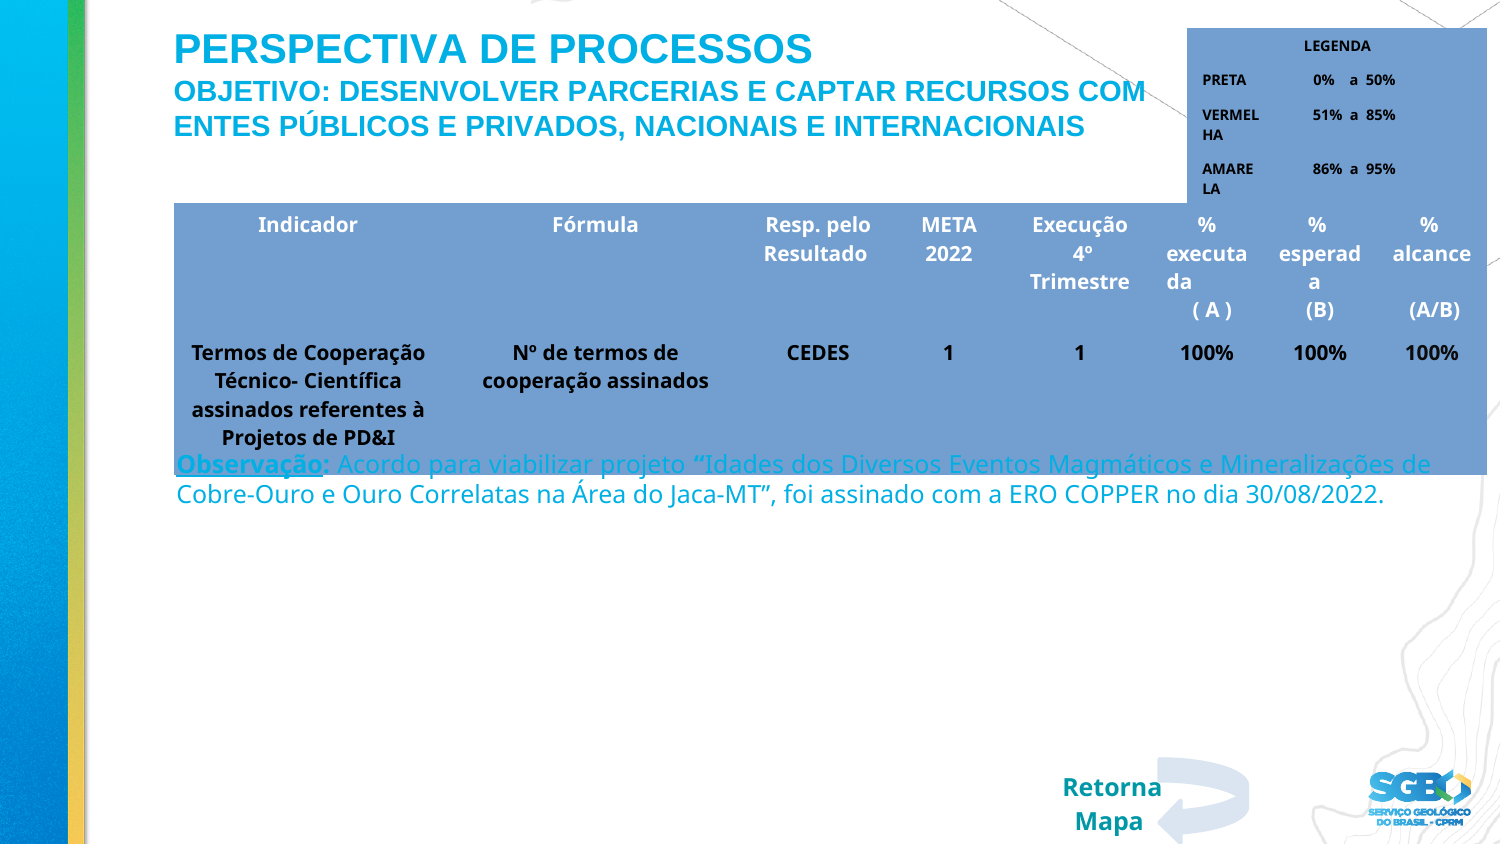

PERSPECTIVA DE PROCESSOS
OBJETIVO: DESENVOLVER PARCERIAS E CAPTAR RECURSOS COM ENTES PÚBLICOS E PRIVADOS, NACIONAIS E INTERNACIONAIS
| LEGENDA | | |
| --- | --- | --- |
| PRETA | 0% a 50% | |
| VERMELHA | 51% a 85% | |
| AMARELA | 86% a 95% | |
| VERDE | 96% a 100% | |
| Indicador | Fórmula | Resp. pelo Resultado | META 2022 | Execução 4º Trimestre | % executada ( A ) | % esperada (B) | % alcance (A/B) |
| --- | --- | --- | --- | --- | --- | --- | --- |
| Termos de Cooperação Técnico- Científica assinados referentes à Projetos de PD&I | Nº de termos de cooperação assinados | CEDES | 1 | 1 | 100% | 100% | 100% |
Observação: Acordo para viabilizar projeto “Idades dos Diversos Eventos Magmáticos e Mineralizações de Cobre-Ouro e Ouro Correlatas na Área do Jaca-MT”, foi assinado com a ERO COPPER no dia 30/08/2022.
Retorna Mapa